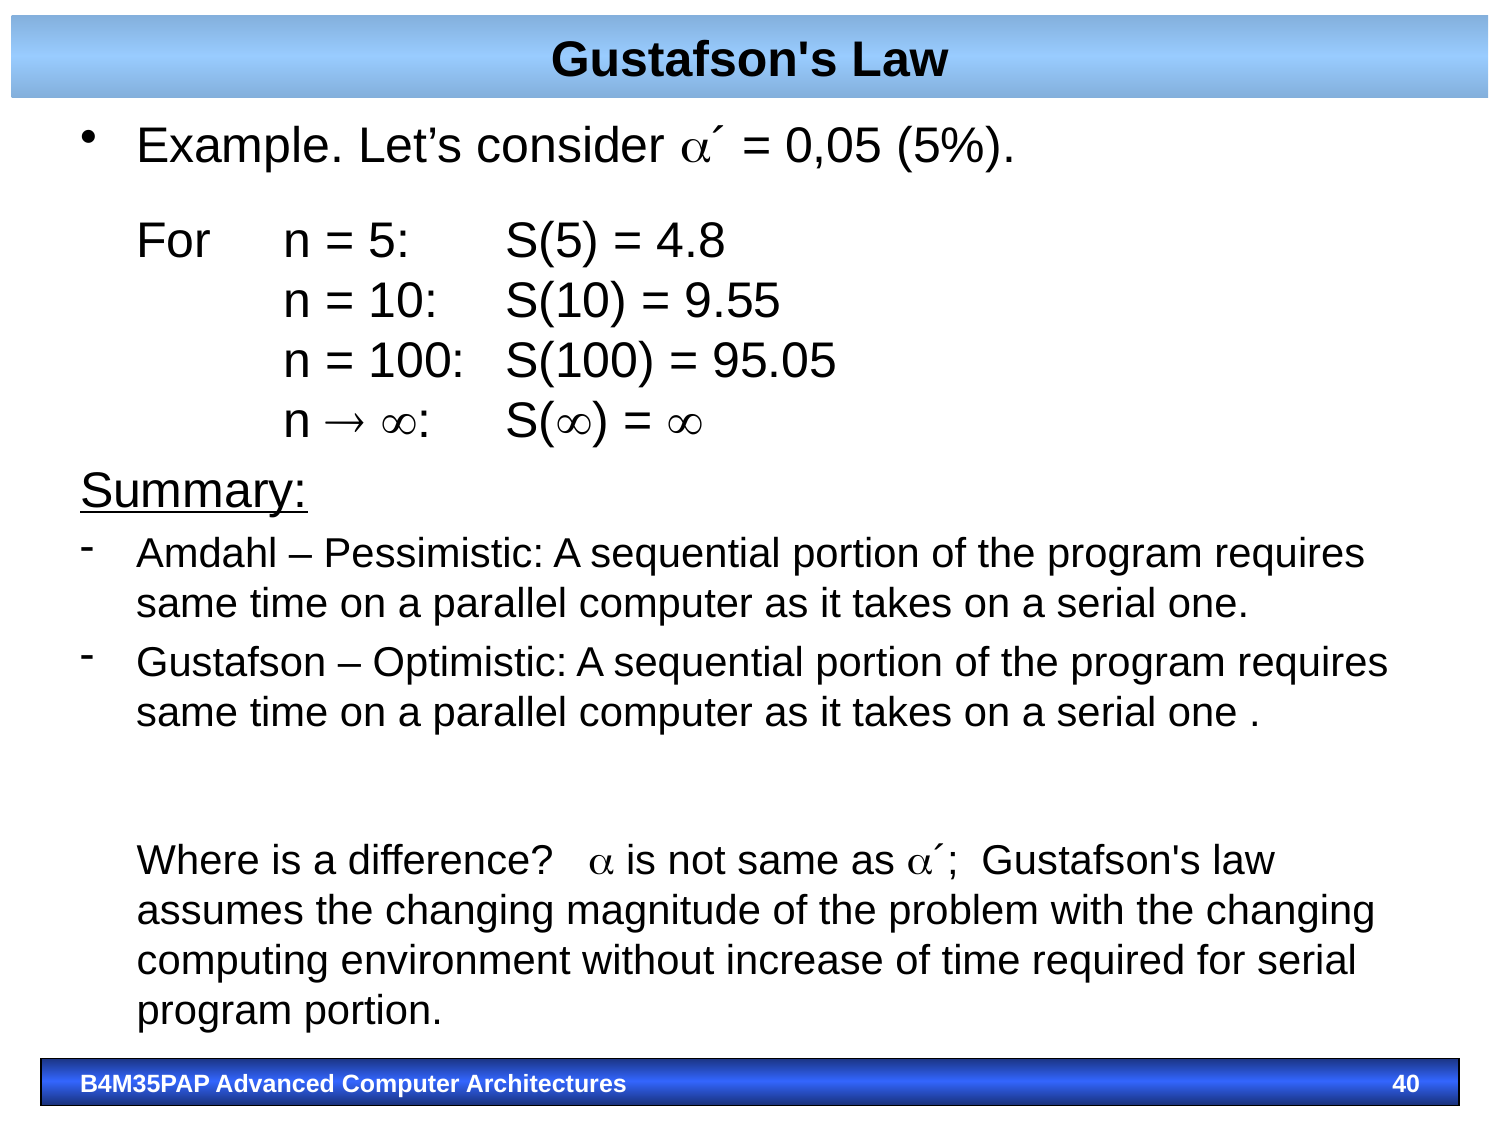

# Gustafson's Law
Example. Let’s consider ´ = 0,05 (5%).
For 	n = 5:		S(5) = 4.8
		n = 10:	S(10) = 9.55
		n = 100:	S(100) = 95.05
		n  :	S() = 
Summary:
Amdahl – Pessimistic: A sequential portion of the program requires same time on a parallel computer as it takes on a serial one.
Gustafson – Optimistic: A sequential portion of the program requires same time on a parallel computer as it takes on a serial one .
Where is a difference?  is not same as ´; Gustafson's law assumes the changing magnitude of the problem with the changing computing environment without increase of time required for serial program portion.